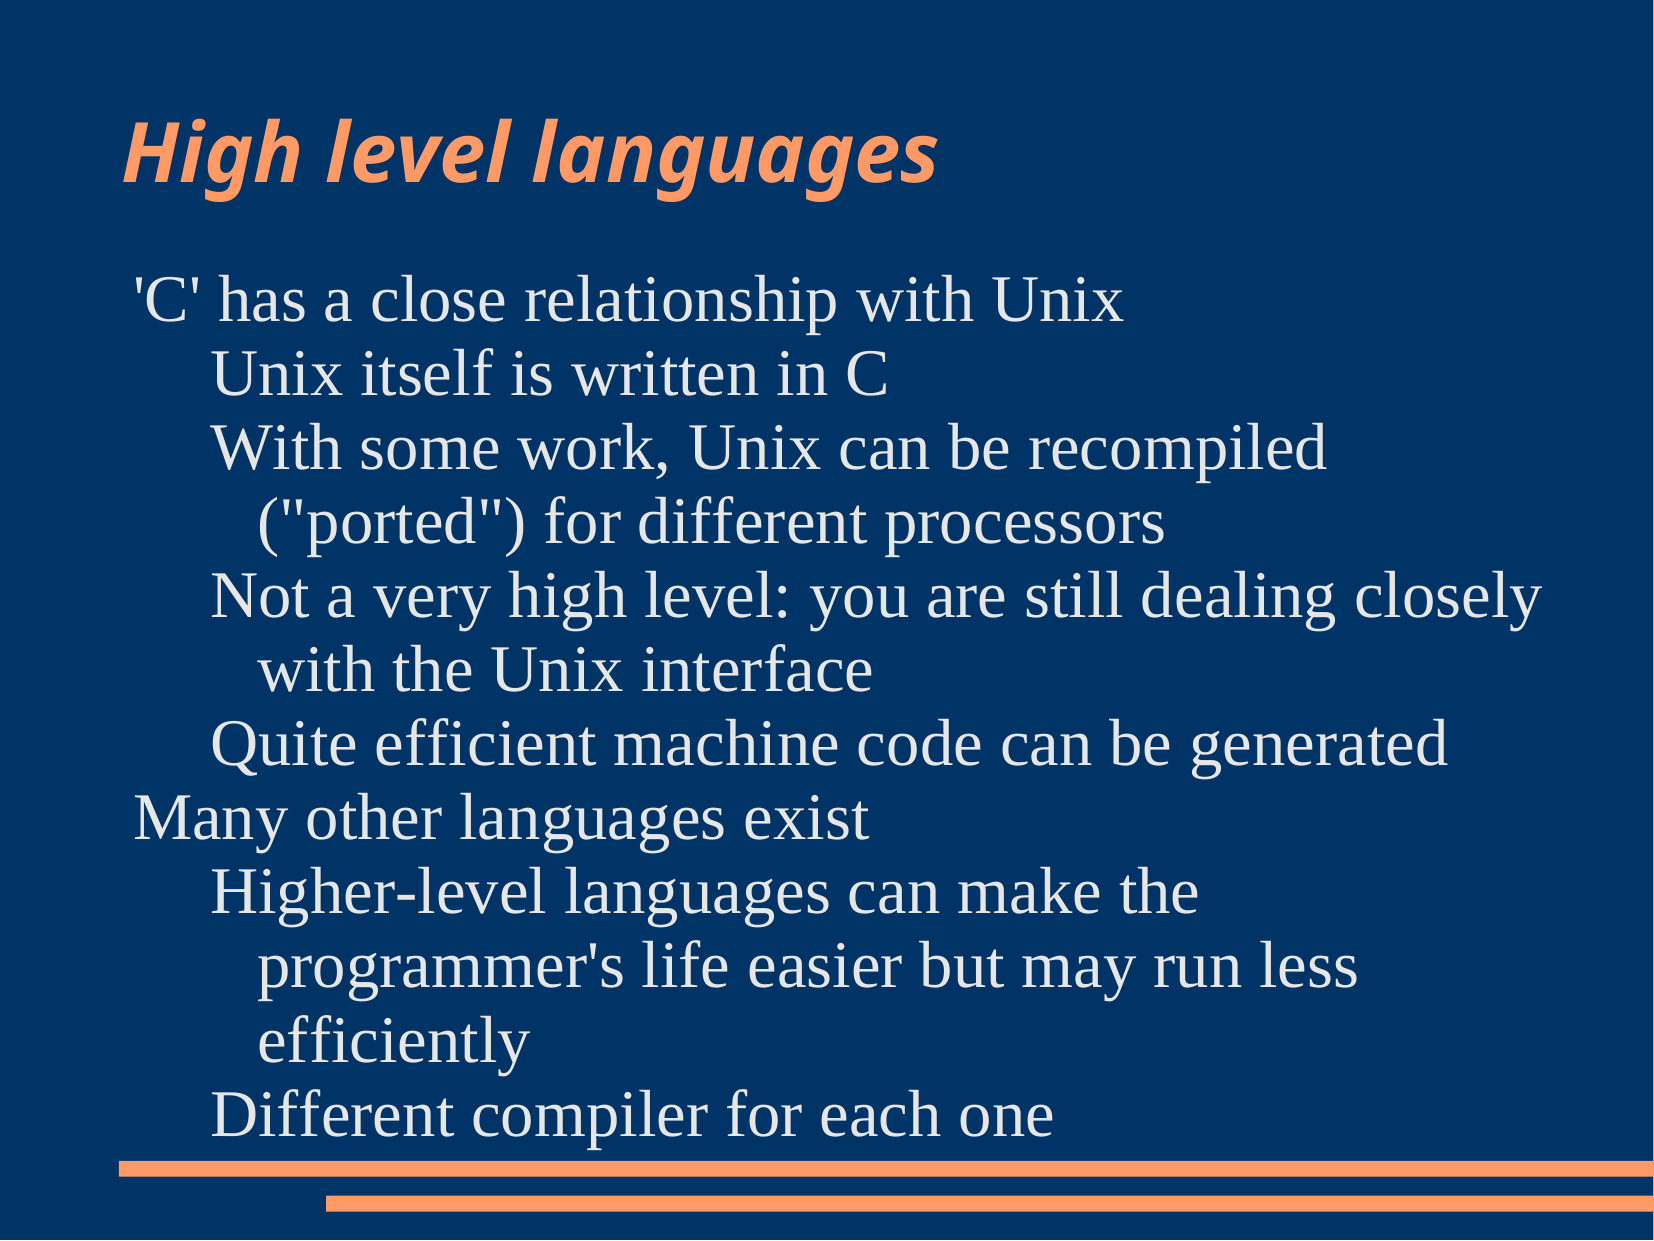

# High level languages
'C' has a close relationship with Unix
Unix itself is written in C
With some work, Unix can be recompiled ("ported") for different processors
Not a very high level: you are still dealing closely with the Unix interface
Quite efficient machine code can be generated
Many other languages exist
Higher-level languages can make the programmer's life easier but may run less efficiently
Different compiler for each one